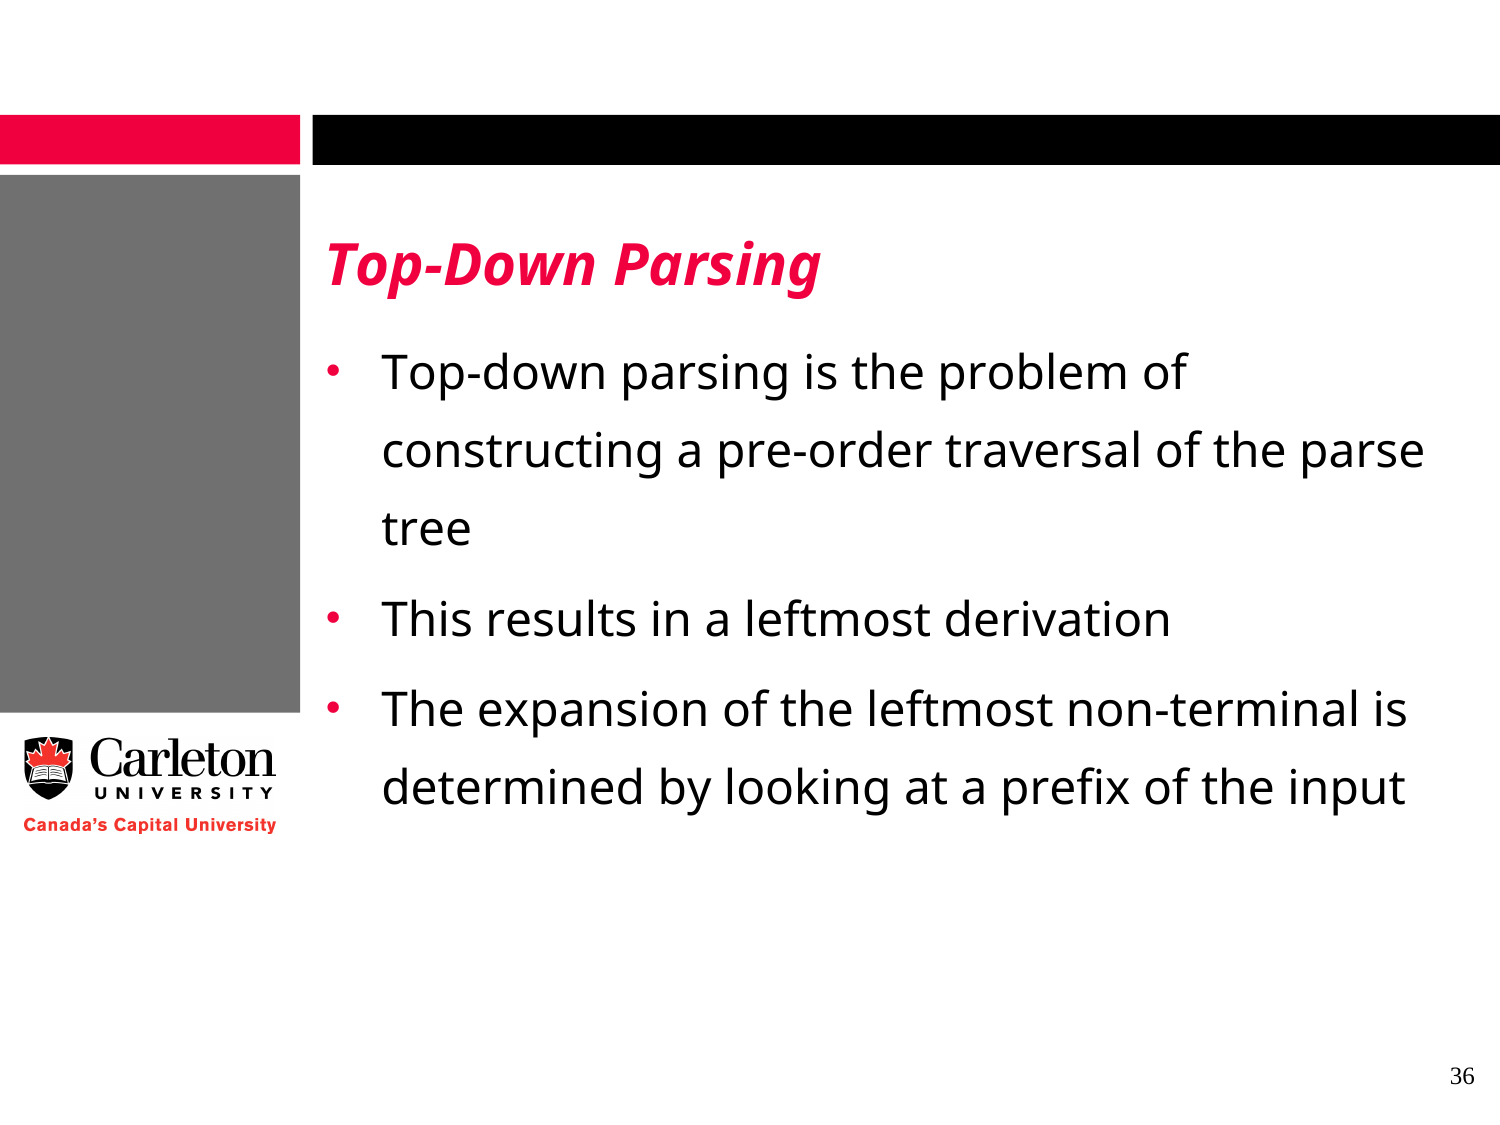

# Top-Down Parsing
Top-down parsing is the problem of constructing a pre-order traversal of the parse tree
This results in a leftmost derivation
The expansion of the leftmost non-terminal is determined by looking at a prefix of the input
36